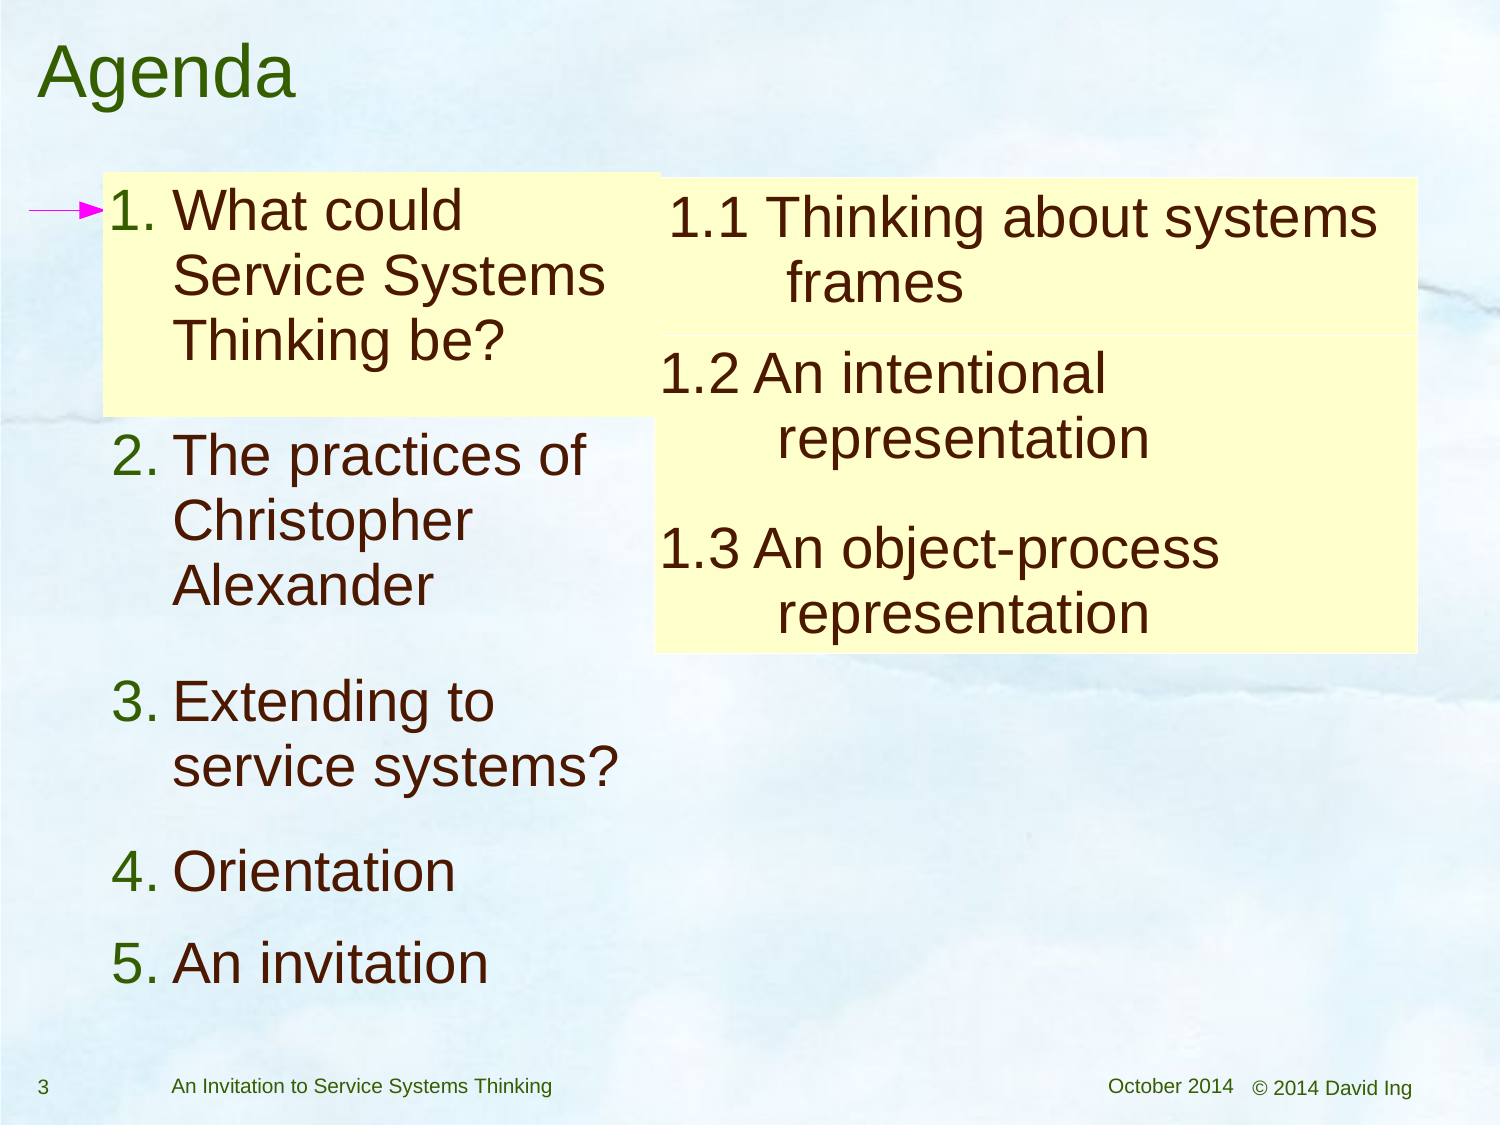

# Agenda
| 1. | What could Service Systems Thinking be? |
| --- | --- |
| 2. | The practices of Christopher Alexander |
| 3. | Extending to service systems? |
| 4. | Orientation |
| 5. | An invitation |
| 1.1 Thinking about systems frames |
| --- |
| 1.2 An intentional representation 1.3 An object-process representation |
An Invitation to Service Systems Thinking
October 2014
3